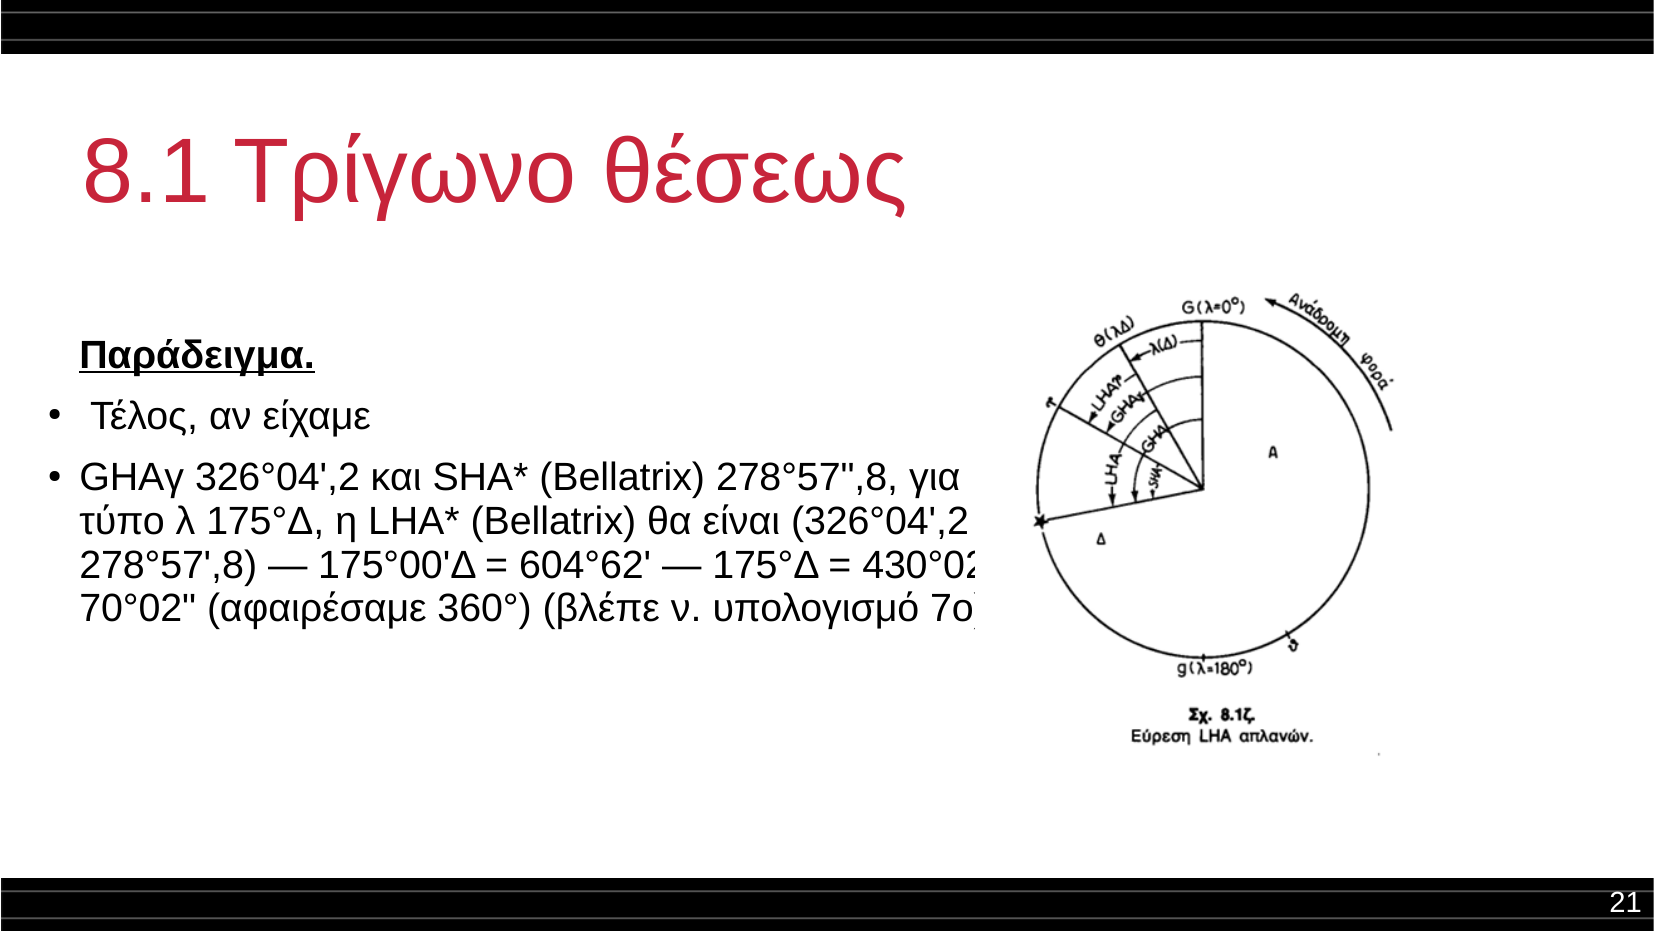

# 8.1 Τρίγωνο θέσεως
Παράδειγμα.
 Τέλος, αν είχαμε
GHAγ 326°04',2 και SHA* (Bellatrix) 278°57",8, για τύπο λ 175°Δ, η LΗΑ* (Bellatrix) θα είναι (326°04',2 + 278°57',8) — 175°00'Δ = 604°62' — 175°Δ = 430°02" = 70°02" (αφαιρέσαμε 360°) (βλέπε ν. υπολογισμό 7ο).